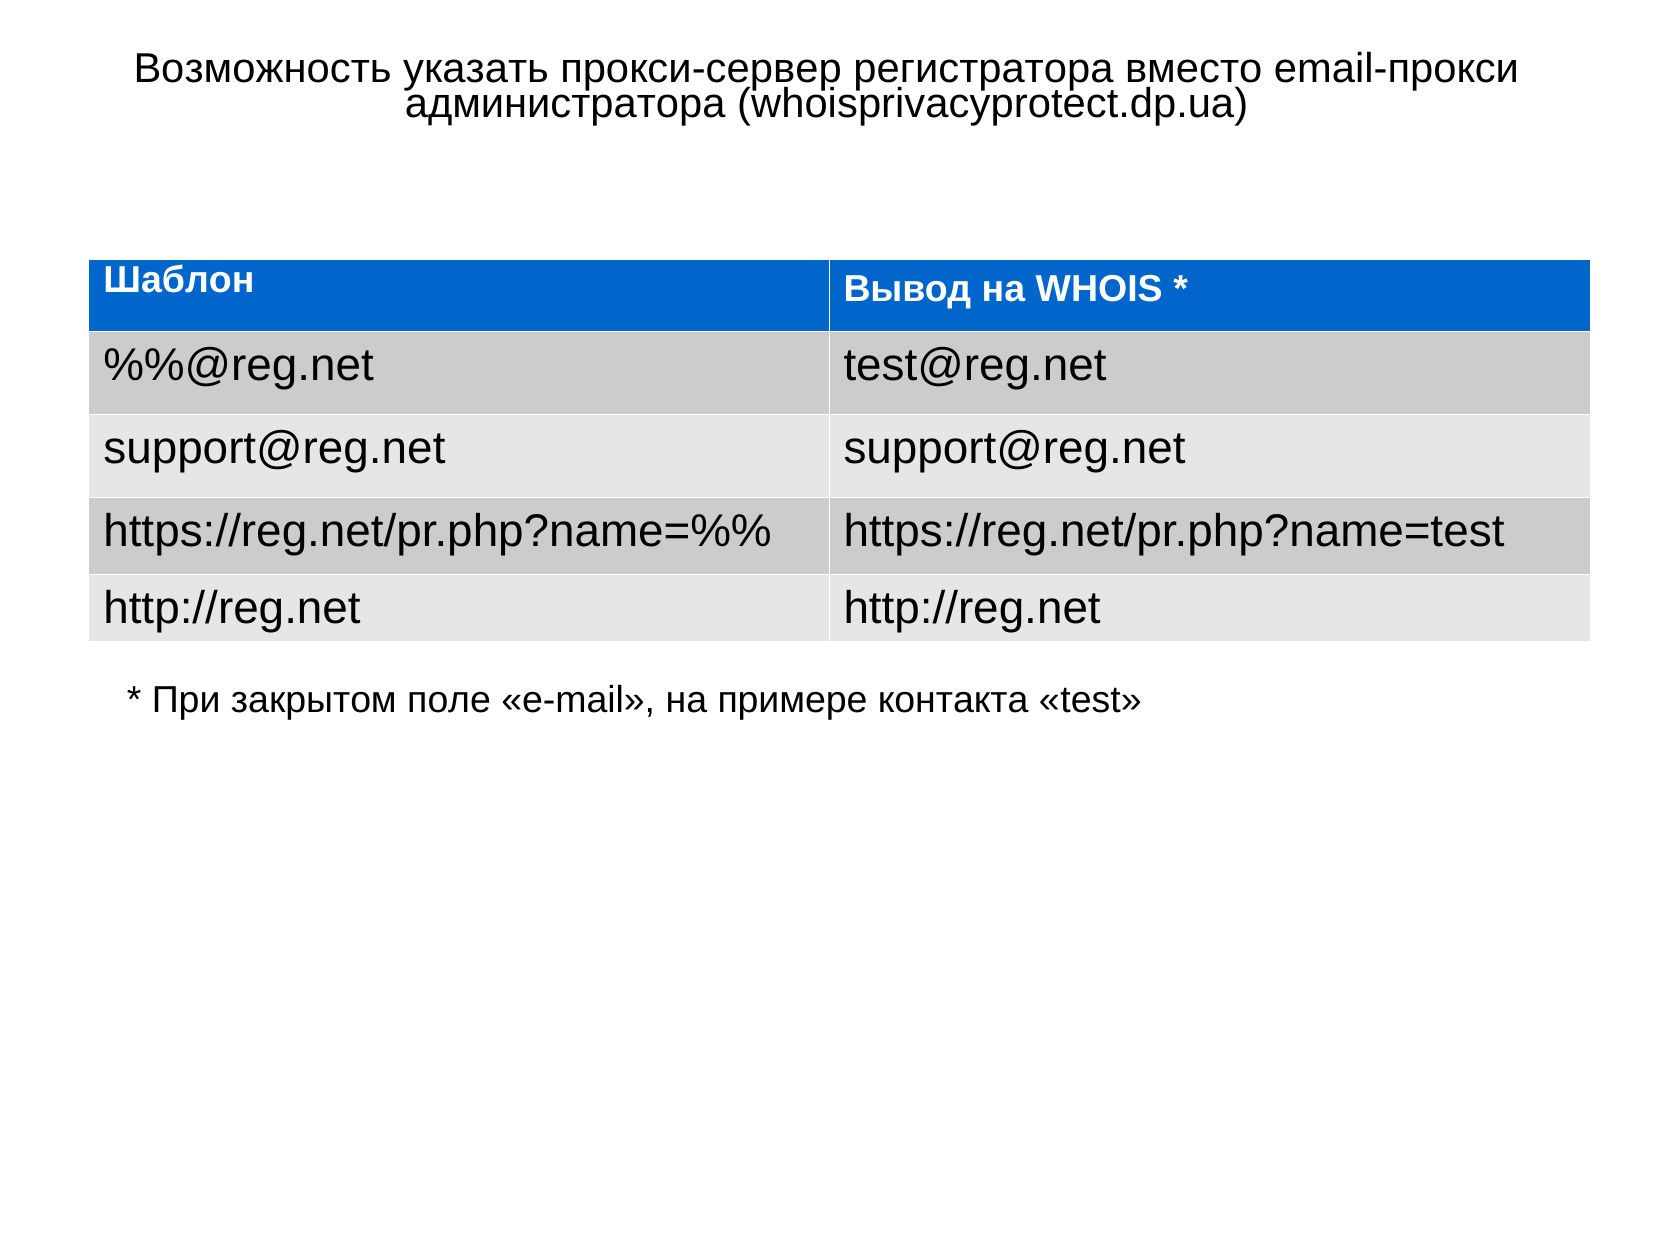

# Возможность указать прокси-сервер регистратора вместо email-прокси администратора (whoisprivacyprotect.dp.ua)
| Шаблон | Вывод на WHOIS \* |
| --- | --- |
| %%@reg.net | test@reg.net |
| support@reg.net | support@reg.net |
| https://reg.net/pr.php?name=%% | https://reg.net/pr.php?name=test |
| http://reg.net | http://reg.net |
* При закрытом поле «e-mail», на примере контакта «test»